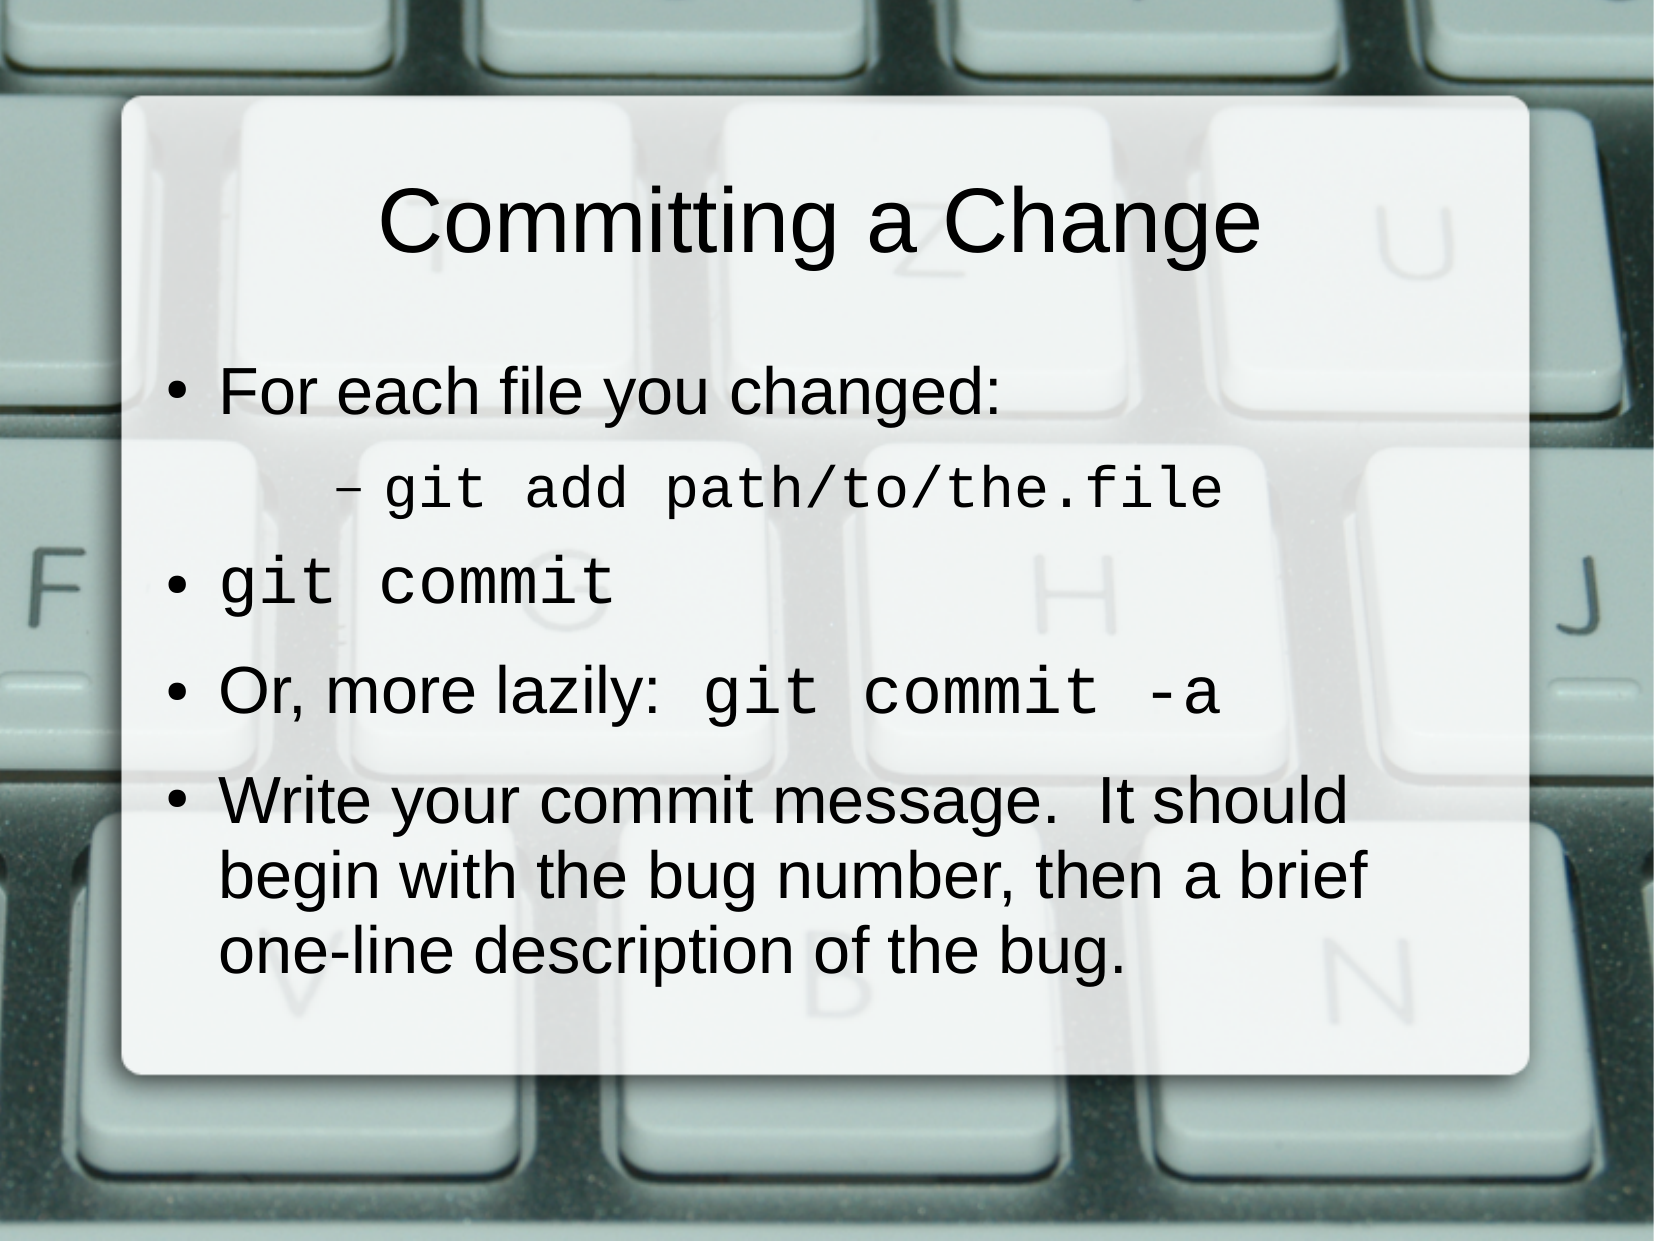

# Committing a Change
For each file you changed:
git add path/to/the.file
git commit
Or, more lazily: git commit -a
Write your commit message. It should begin with the bug number, then a brief one-line description of the bug.